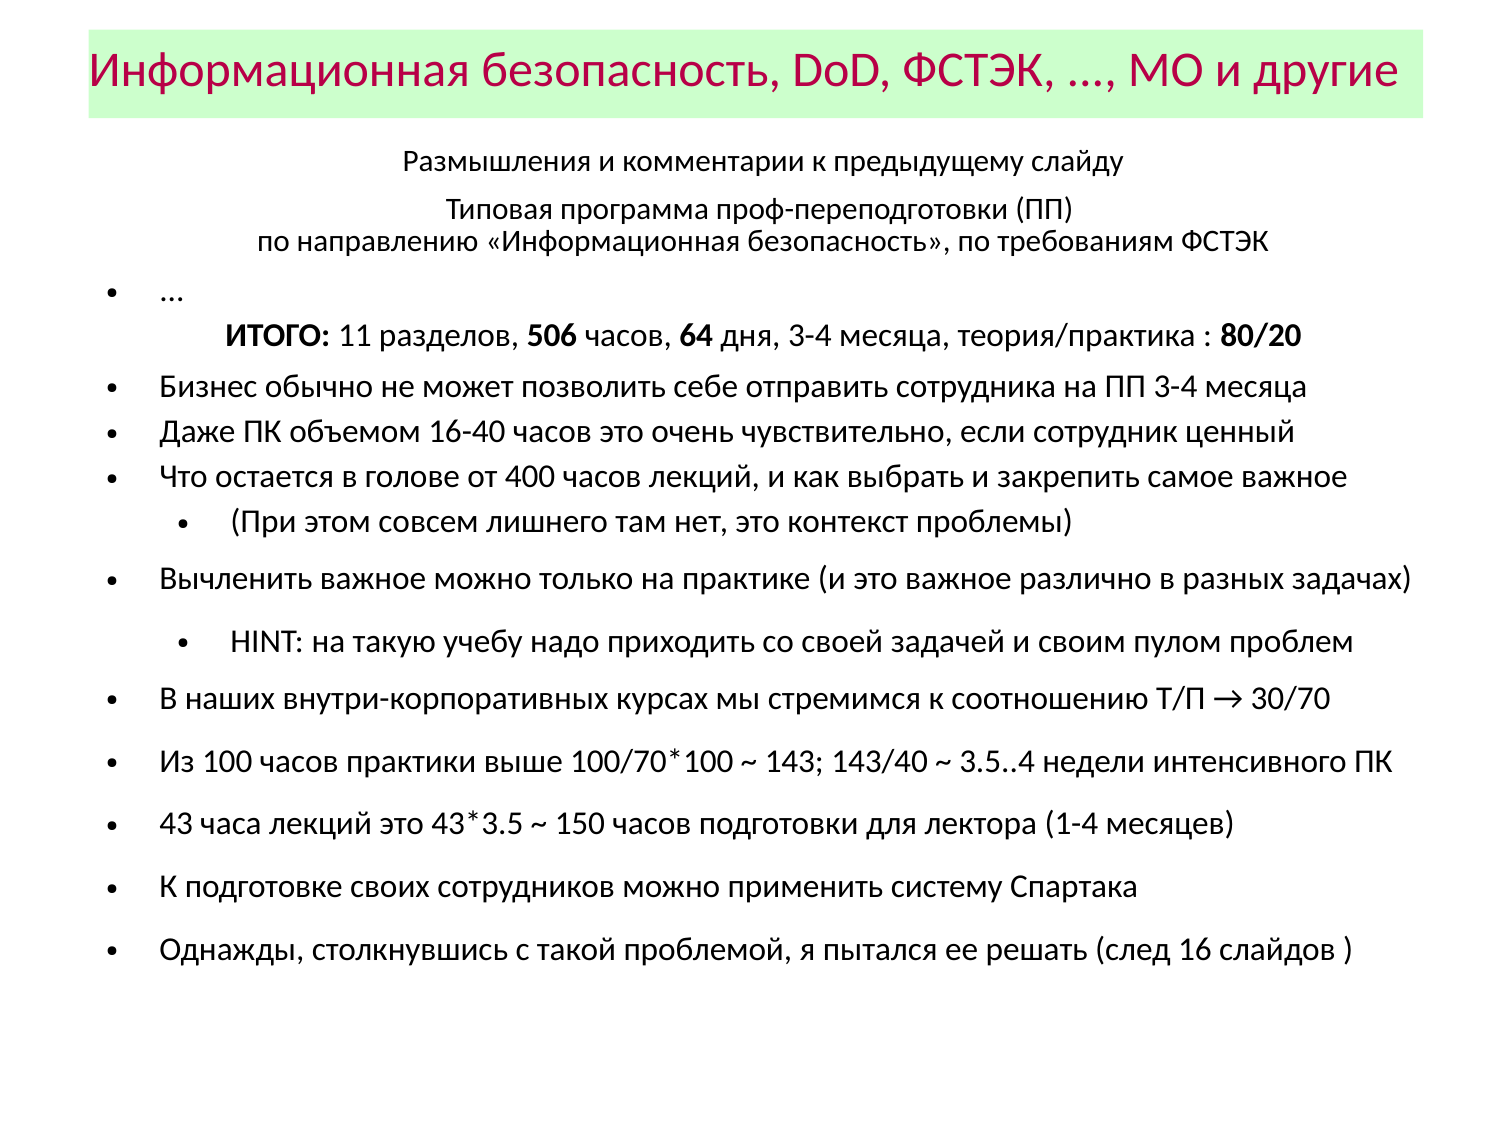

Информационная безопасность, DoD, ФСТЭК, ..., МО и другие
# Размышления и комментарии к предыдущему слайду
Типовая программа проф-переподготовки (ПП)
по направлению «Информационная безопасность», по требованиям ФСТЭК
...
ИТОГО: 11 разделов, 506 часов, 64 дня, 3-4 месяца, теория/практика : 80/20
Бизнес обычно не может позволить себе отправить сотрудника на ПП 3-4 месяца
Даже ПК объемом 16-40 часов это очень чувствительно, если сотрудник ценный
Что остается в голове от 400 часов лекций, и как выбрать и закрепить самое важное
(При этом совсем лишнего там нет, это контекст проблемы)
Вычленить важное можно только на практике (и это важное различно в разных задачах)
HINT: на такую учебу надо приходить со своей задачей и своим пулом проблем
В наших внутри-корпоративных курсах мы стремимся к соотношению Т/П → 30/70
Из 100 часов практики выше 100/70*100 ~ 143; 143/40 ~ 3.5..4 недели интенсивного ПК
43 часа лекций это 43*3.5 ~ 150 часов подготовки для лектора (1-4 месяцев)
К подготовке своих сотрудников можно применить систему Спартака
Однажды, столкнувшись с такой проблемой, я пытался ее решать (след 16 слайдов )